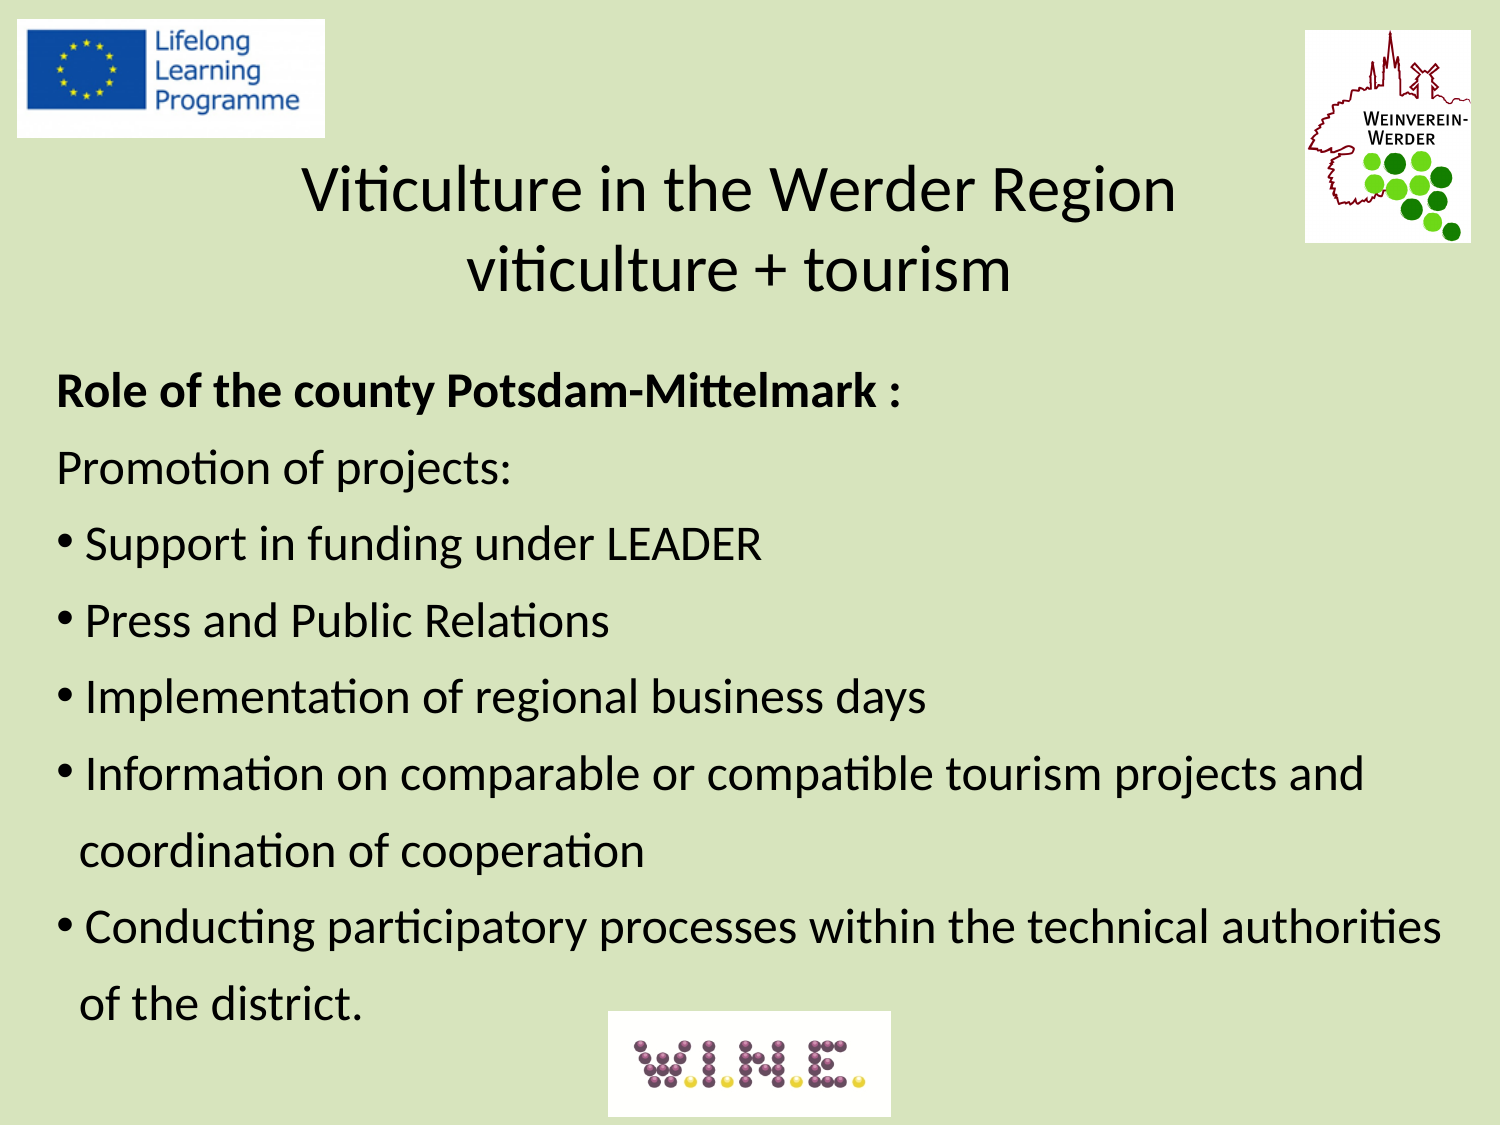

Viticulture in the Werder Region
viticulture + tourism
Role of the county Potsdam-Mittelmark :
Promotion of projects:
 Support in funding under LEADER
 Press and Public Relations
 Implementation of regional business days
 Information on comparable or compatible tourism projects and
 coordination of cooperation
 Conducting participatory processes within the technical authorities
 of the district.